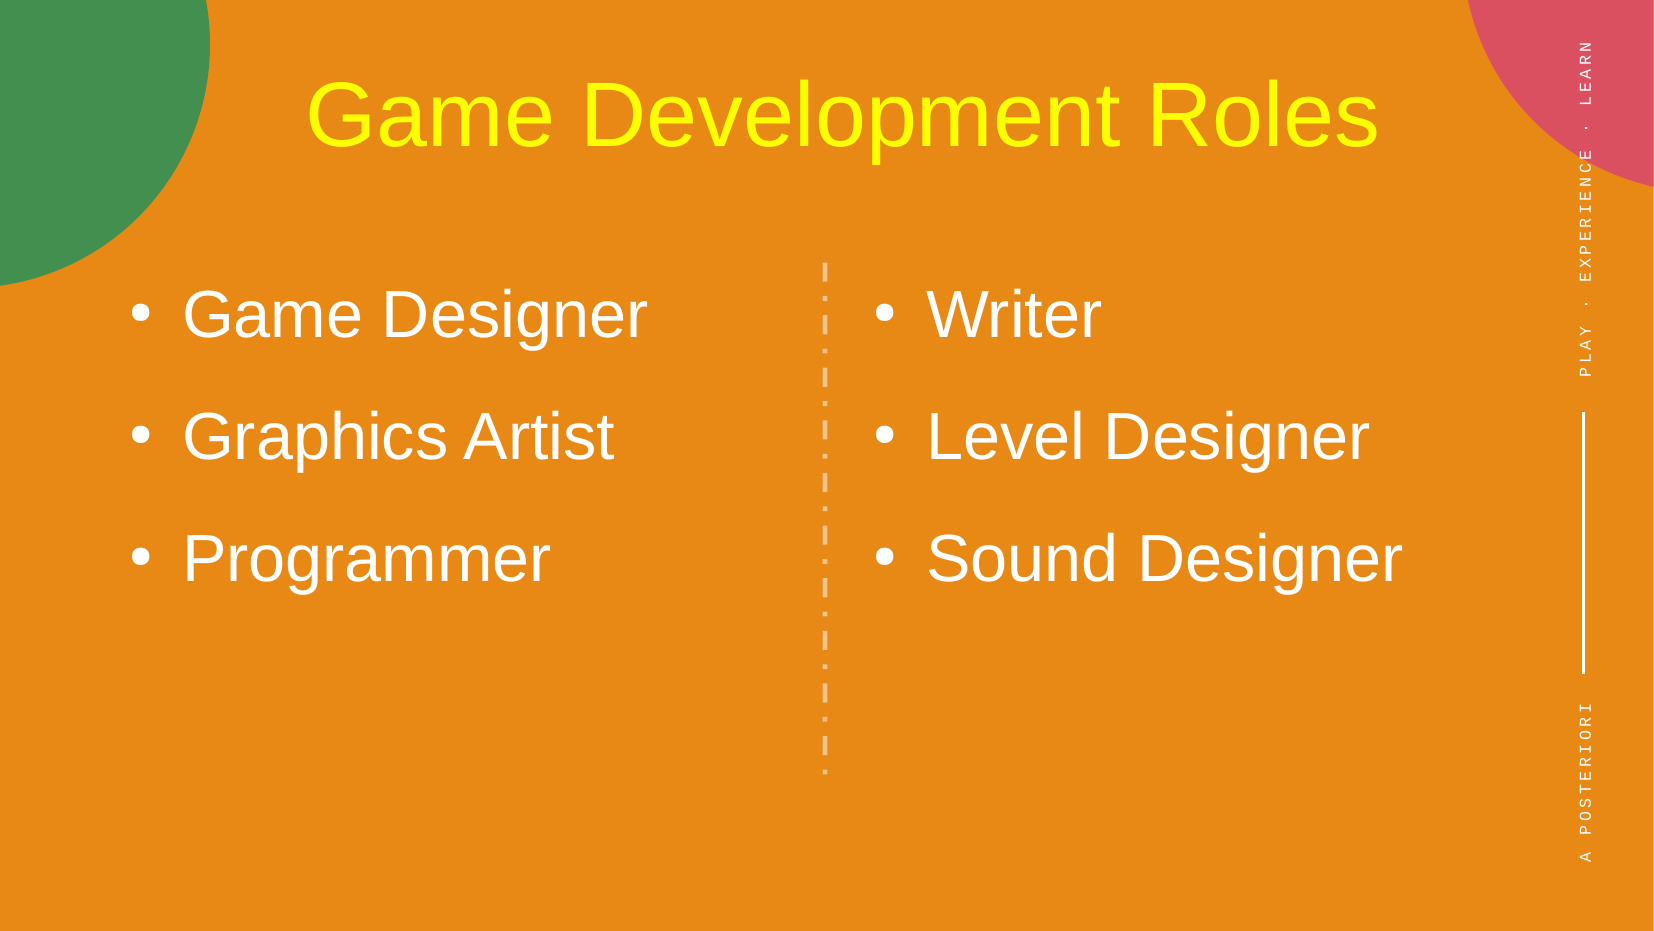

# Game Development Roles
Writer
Level Designer
Sound Designer
Game Designer
Graphics Artist
Programmer